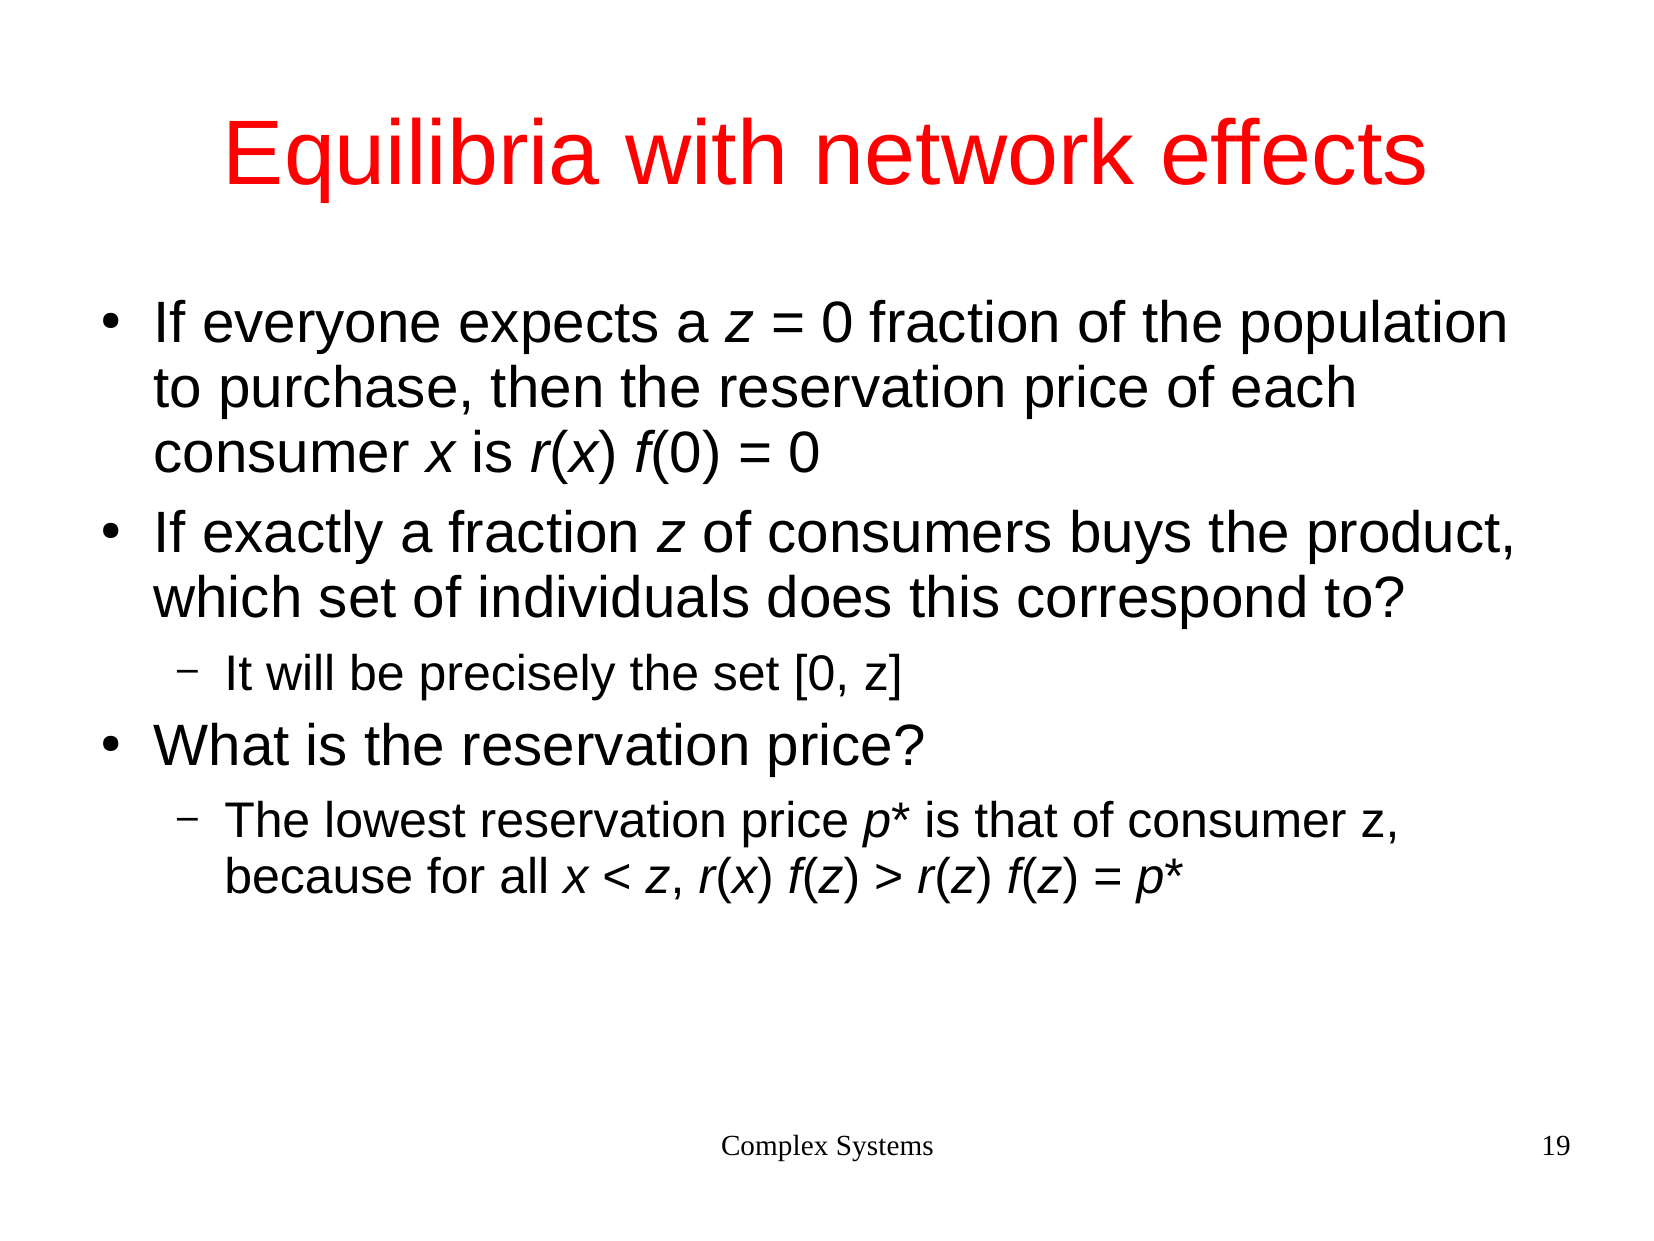

# Equilibria with network effects
If everyone expects a z = 0 fraction of the population to purchase, then the reservation price of each consumer x is r(x) f(0) = 0
If exactly a fraction z of consumers buys the product, which set of individuals does this correspond to?
It will be precisely the set [0, z]
What is the reservation price?
The lowest reservation price p* is that of consumer z, because for all x < z, r(x) f(z) > r(z) f(z) = p*
Complex Systems
19